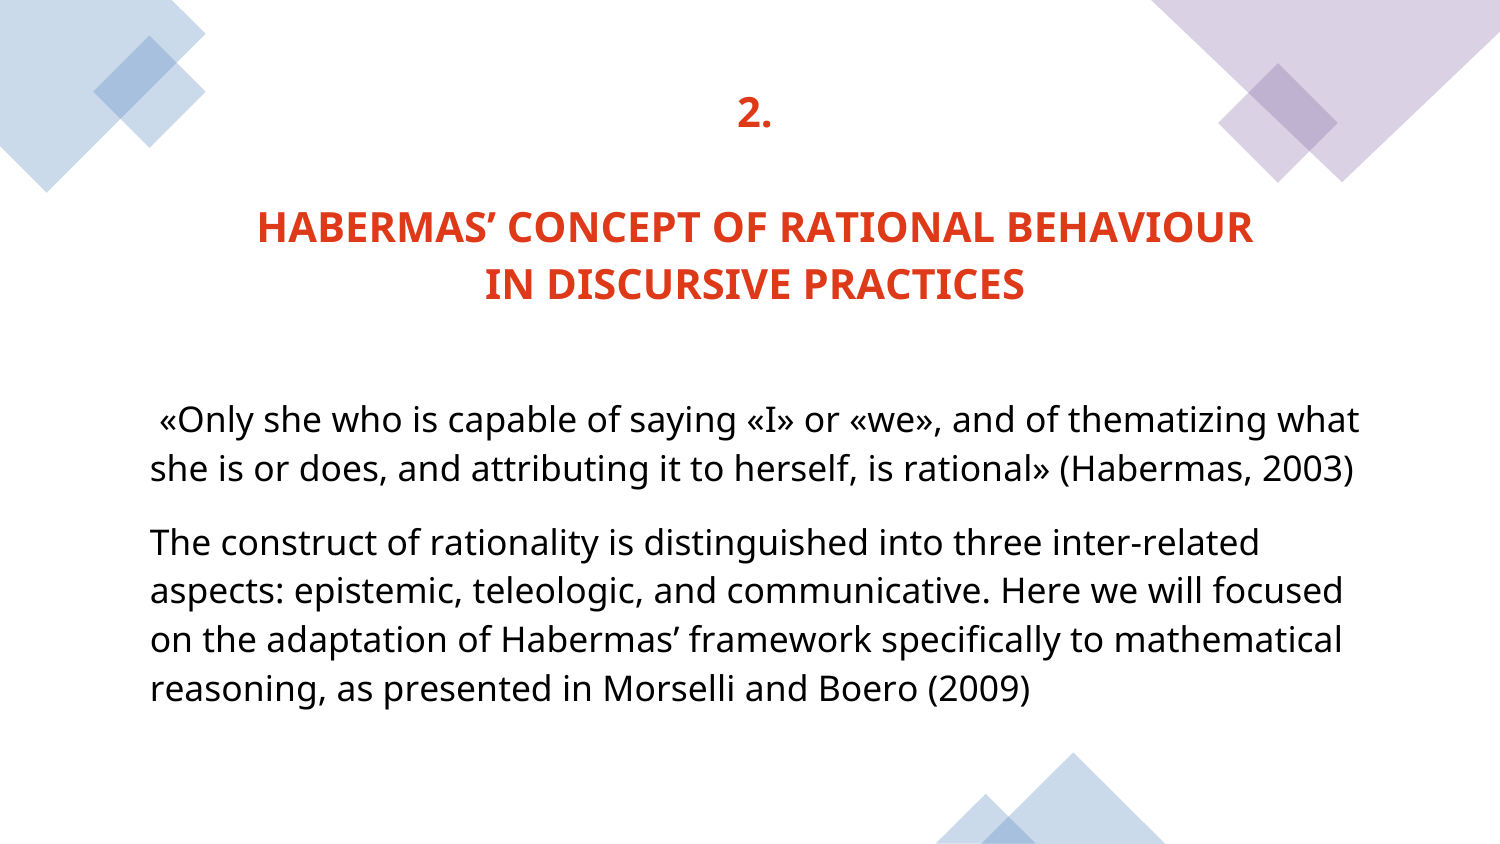

2.
HABERMAS’ CONCEPT OF RATIONAL BEHAVIOUR
IN DISCURSIVE PRACTICES
 «Only she who is capable of saying «I» or «we», and of thematizing what she is or does, and attributing it to herself, is rational» (Habermas, 2003)
The construct of rationality is distinguished into three inter-related aspects: epistemic, teleologic, and communicative. Here we will focused on the adaptation of Habermas’ framework specifically to mathematical reasoning, as presented in Morselli and Boero (2009)